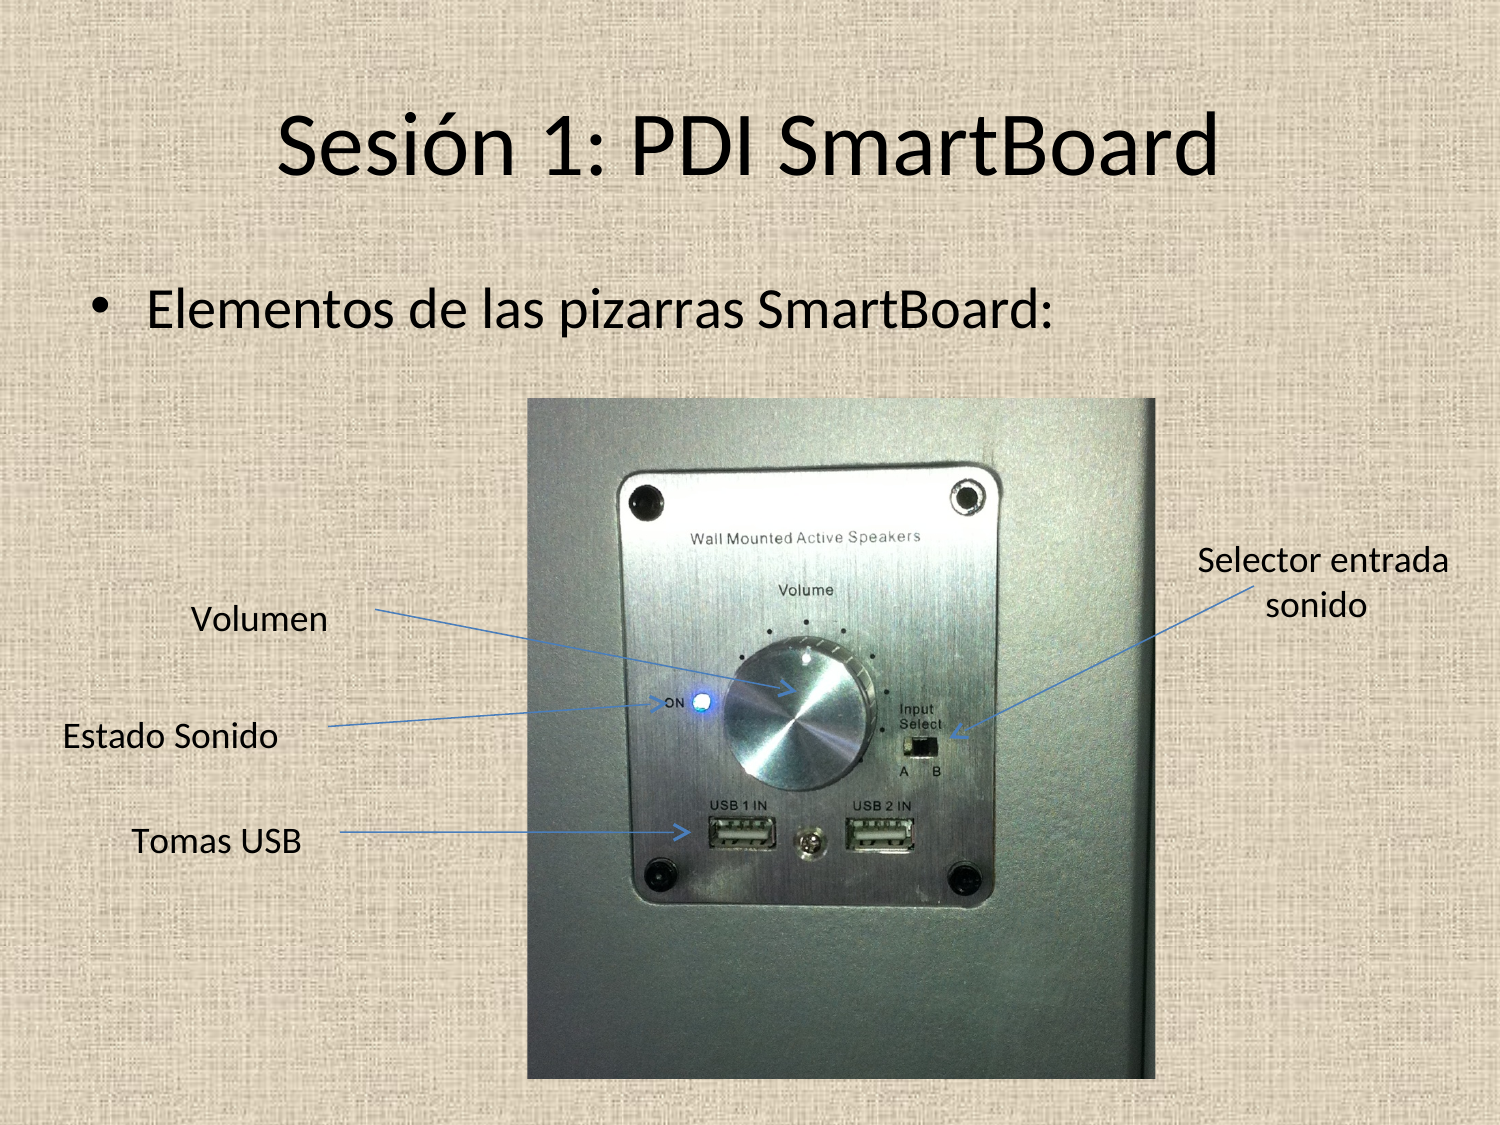

# Sesión 1: PDI SmartBoard
Elementos de las pizarras SmartBoard:
Selector entrada
 sonido
Volumen
Estado Sonido
Tomas USB